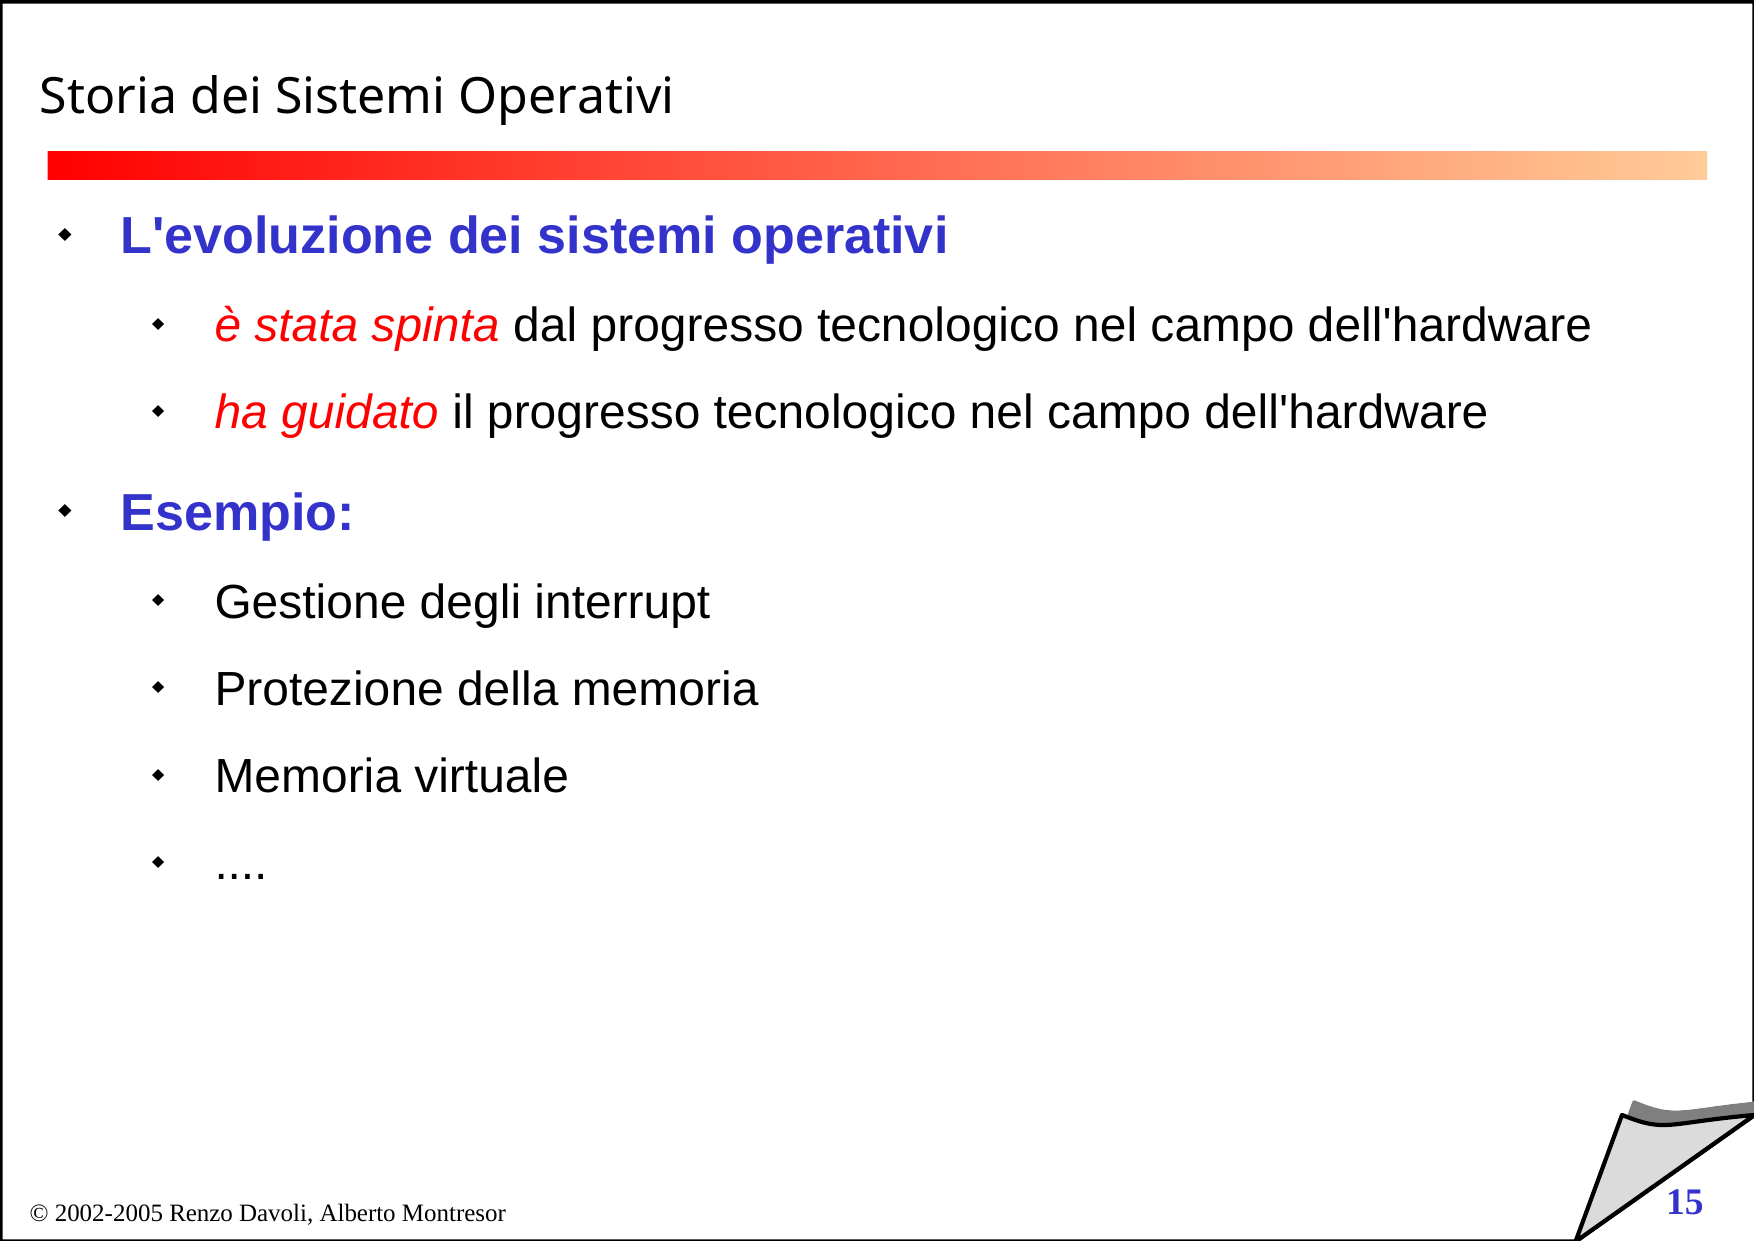

# Storia dei Sistemi Operativi
L'evoluzione dei sistemi operativi
è stata spinta dal progresso tecnologico nel campo dell'hardware
ha guidato il progresso tecnologico nel campo dell'hardware
Esempio:
Gestione degli interrupt
Protezione della memoria
Memoria virtuale
....